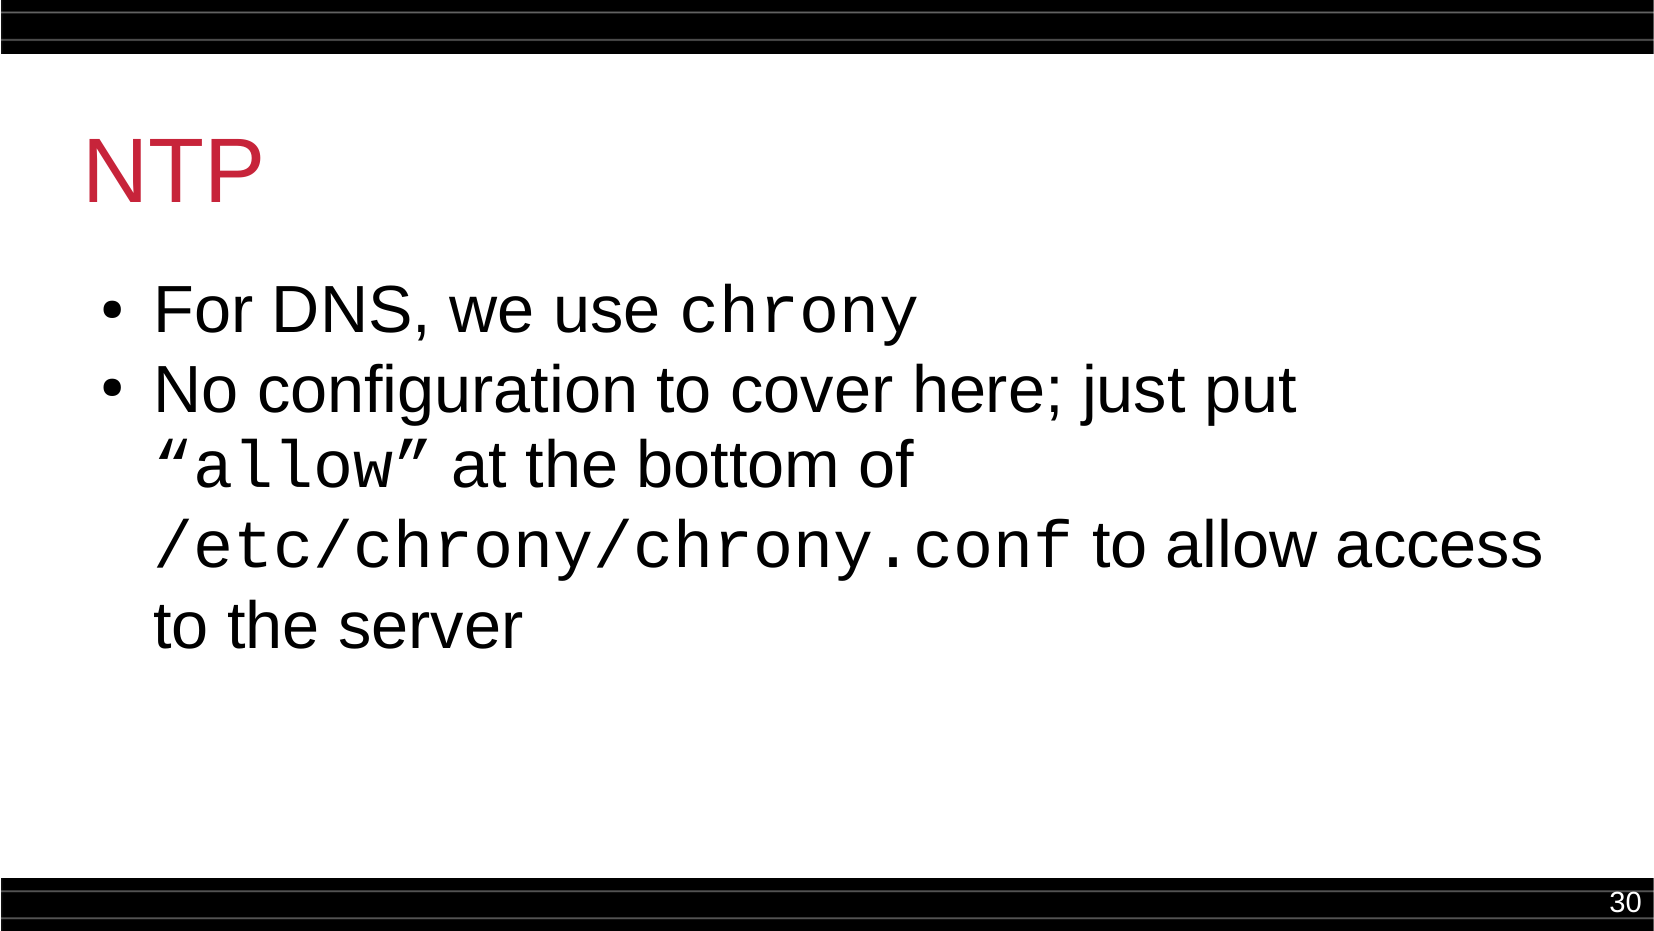

# NTP
For DNS, we use chrony
No configuration to cover here; just put “allow” at the bottom of /etc/chrony/chrony.conf to allow access to the server